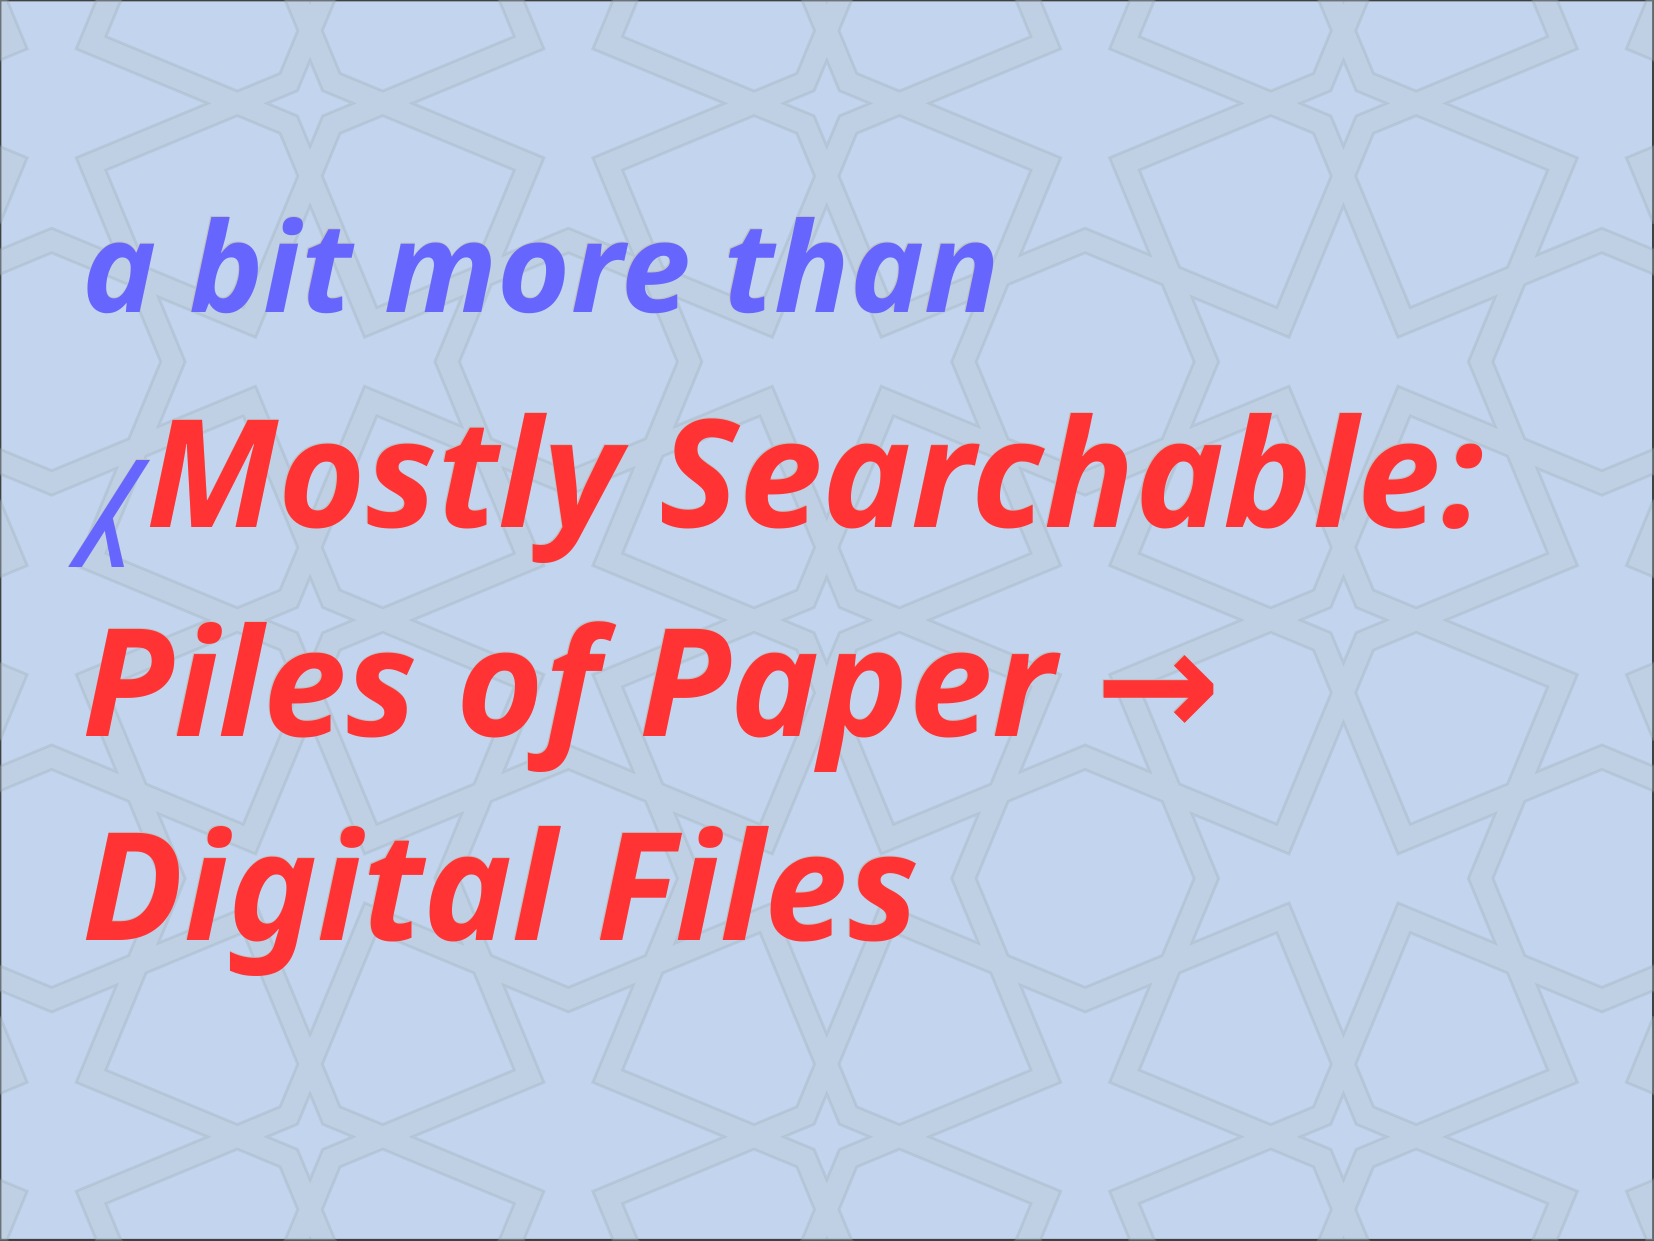

# a bit more than ⁁Mostly Searchable: Piles of Paper → Digital Files